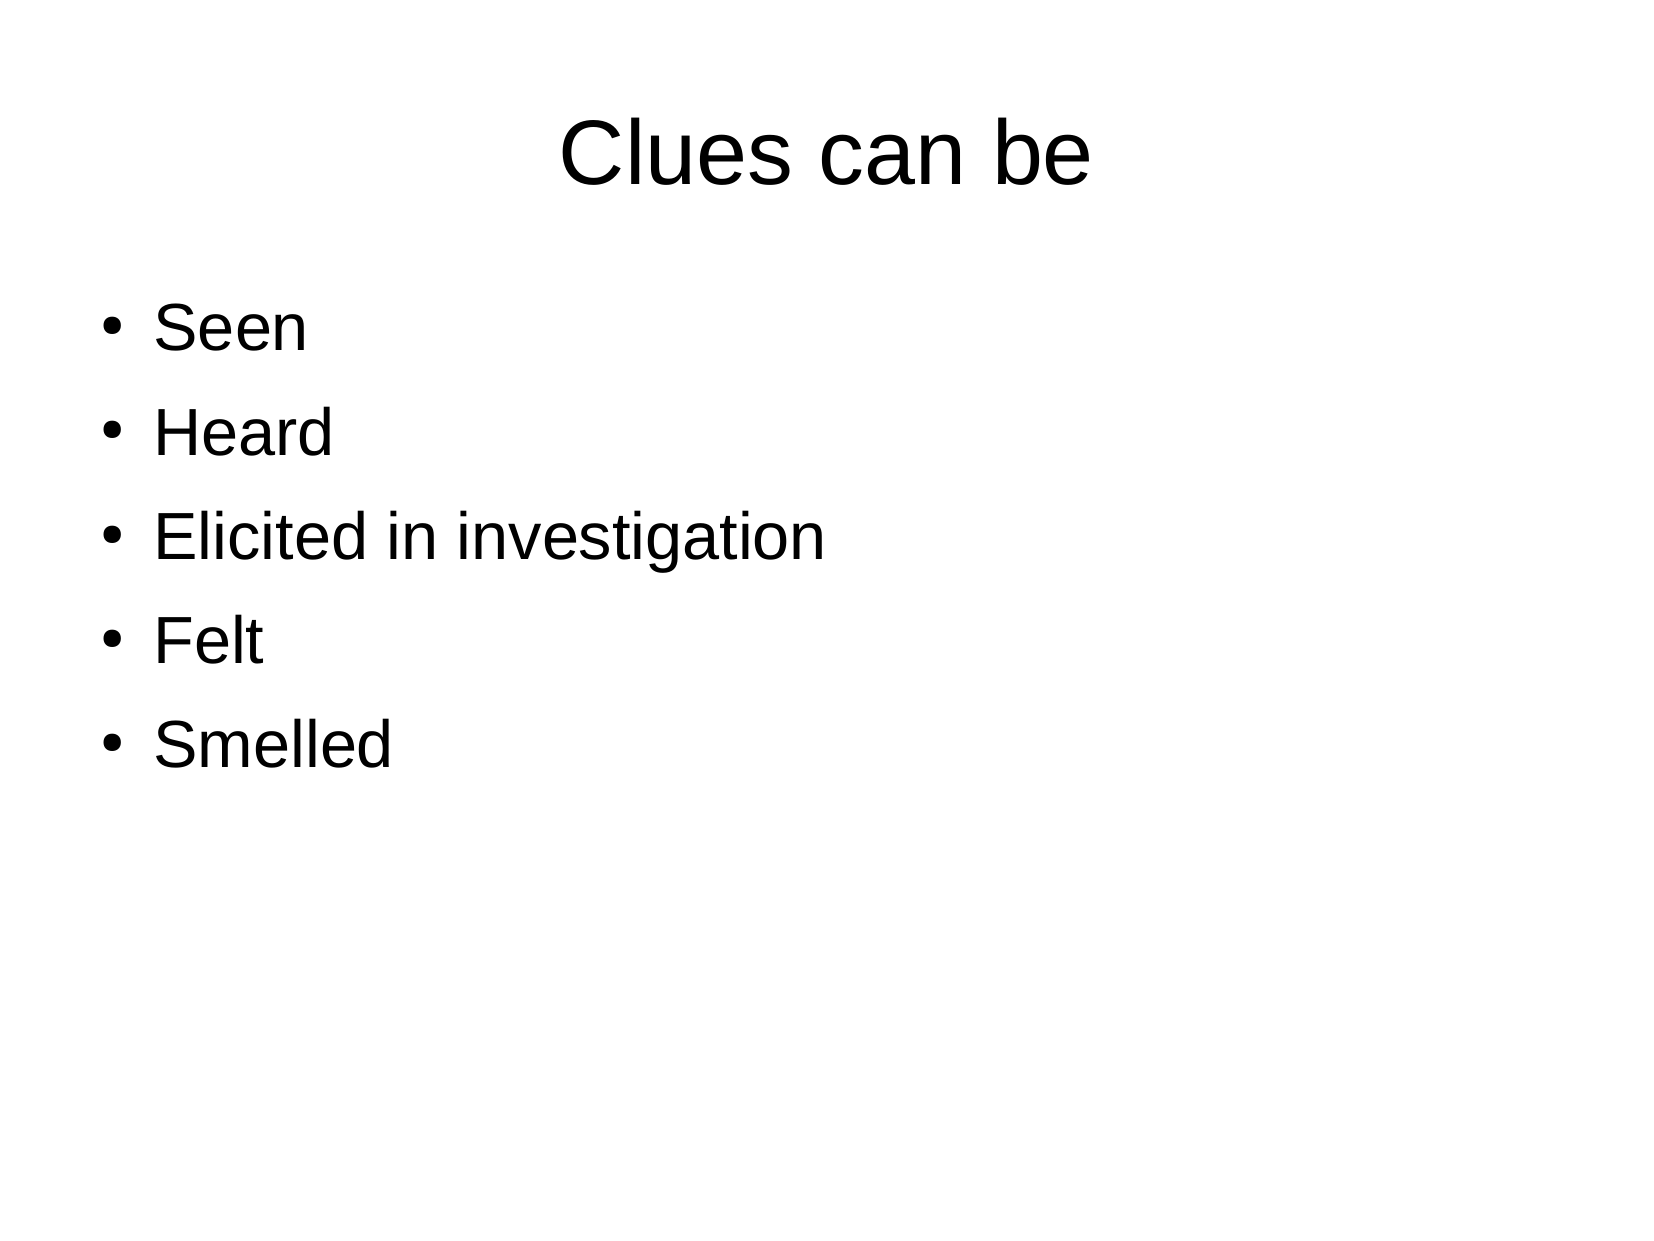

# Clues can be
Seen
Heard
Elicited in investigation
Felt
Smelled